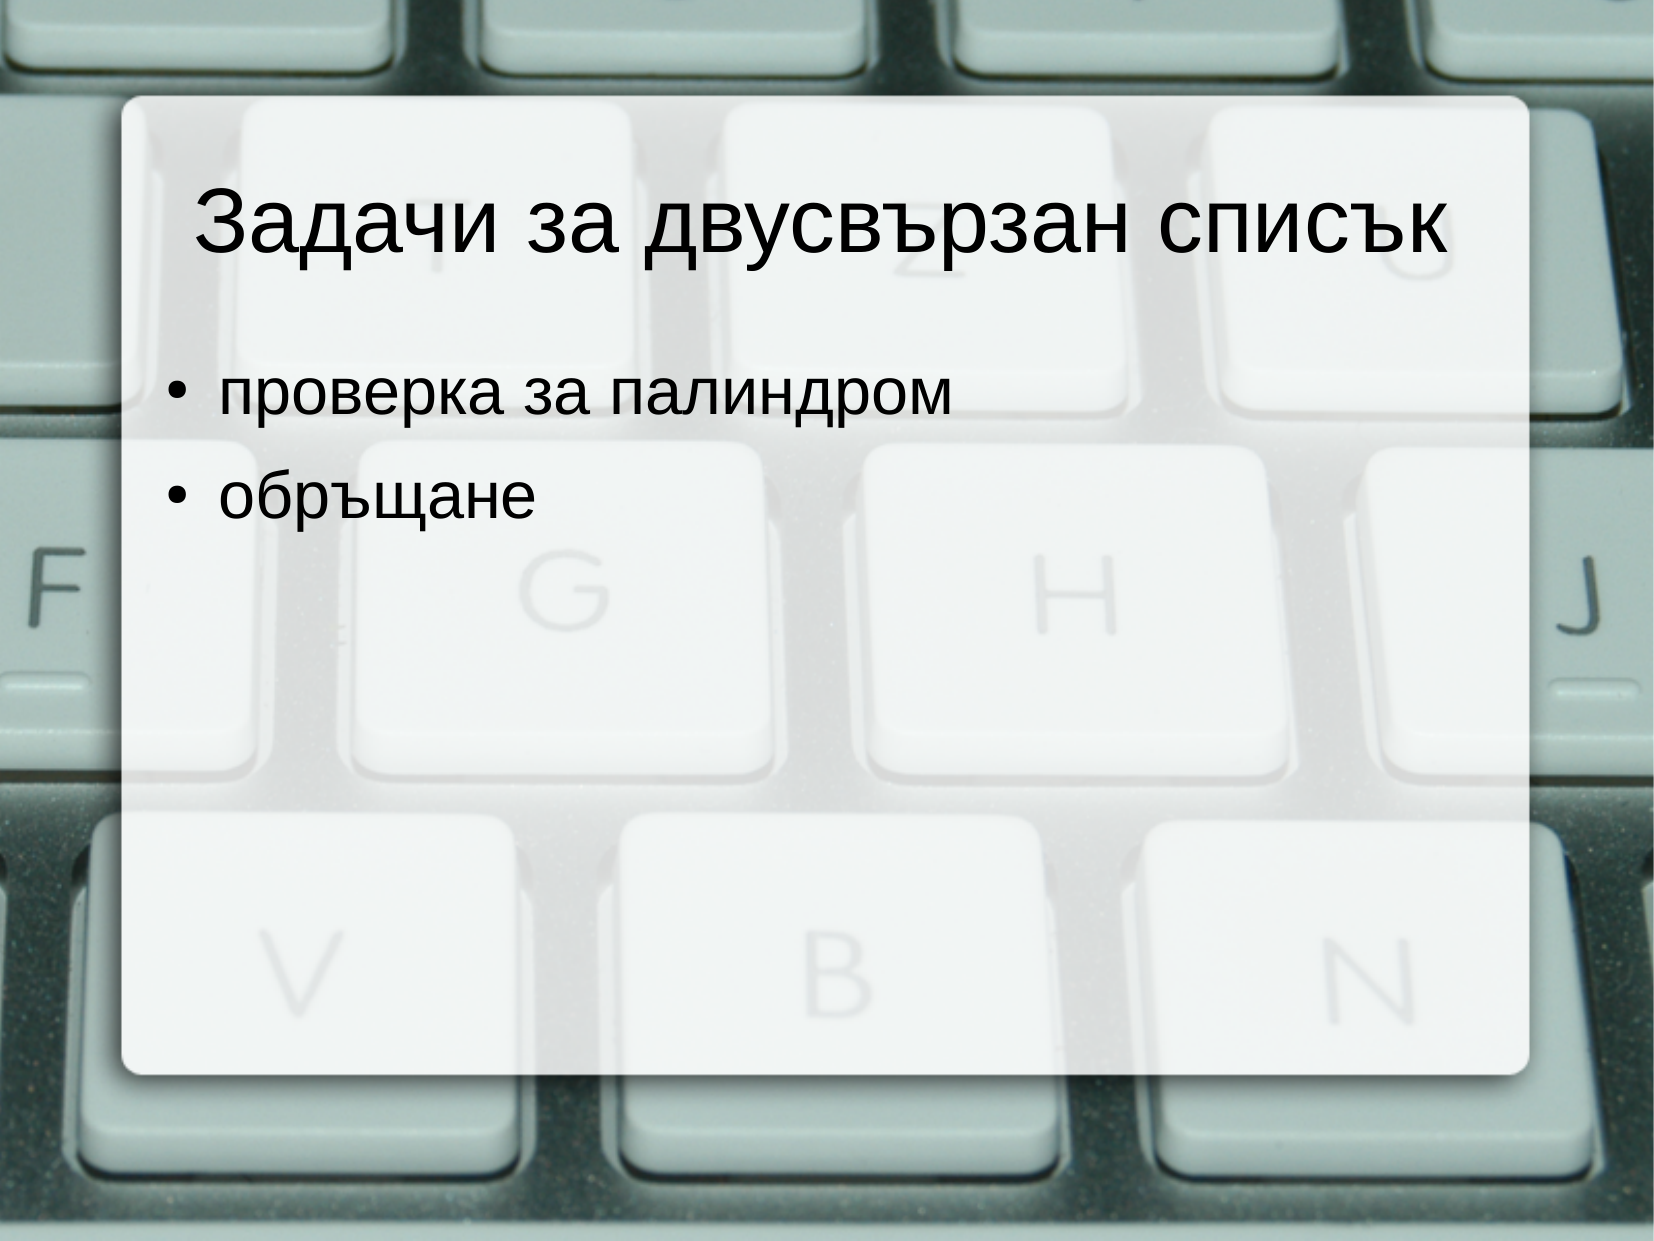

# Задачи за двусвързан списък
проверка за палиндром
обръщане